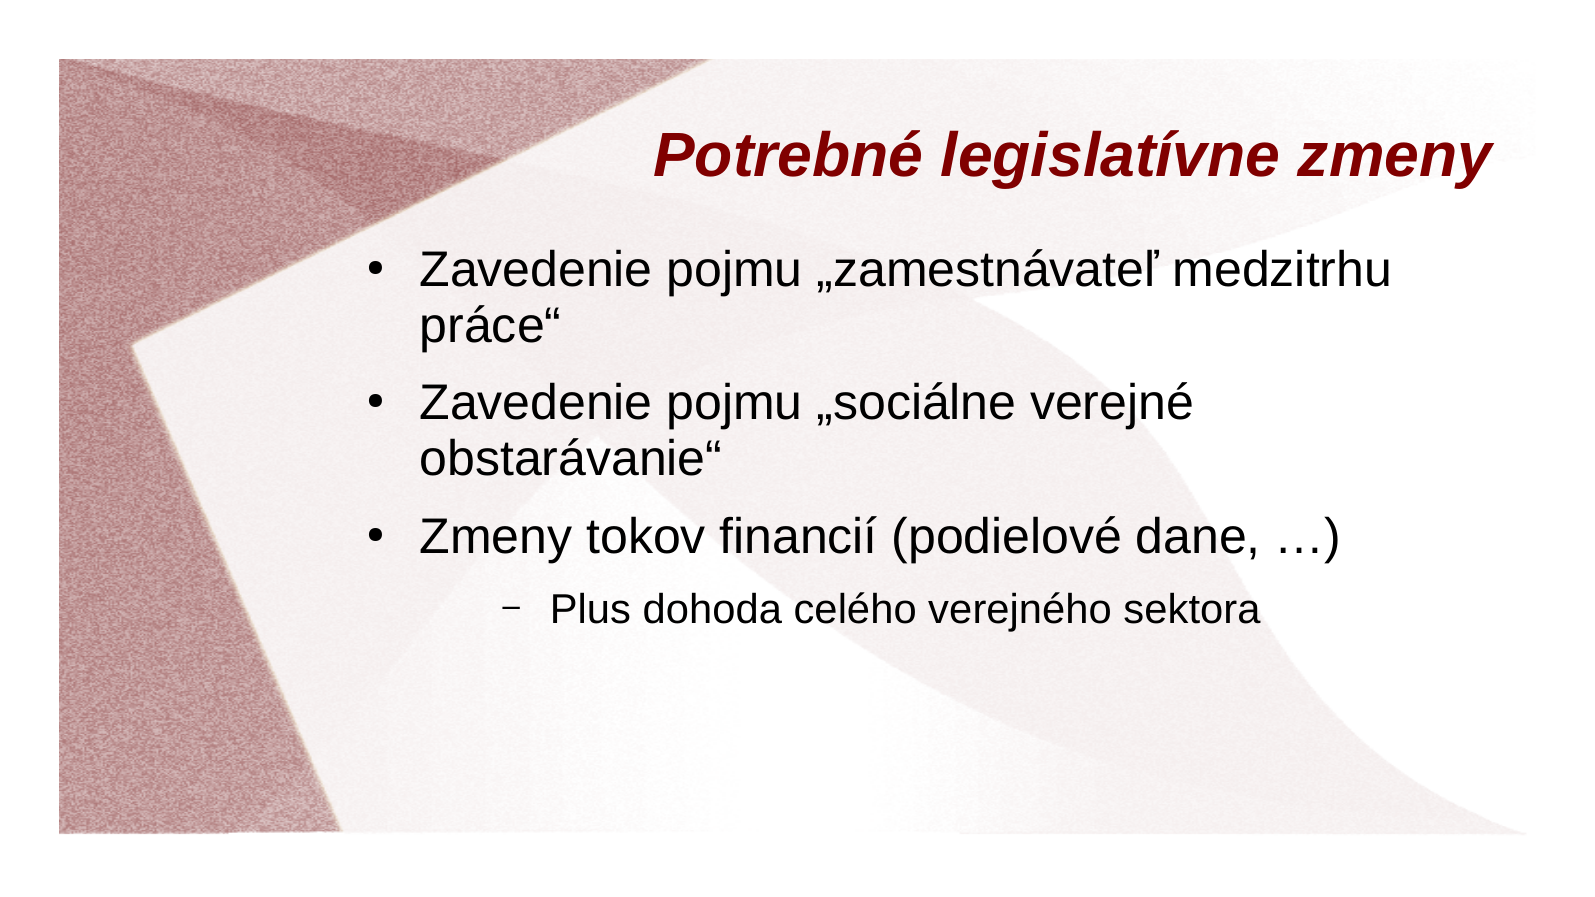

# Potrebné legislatívne zmeny
Zavedenie pojmu „zamestnávateľ medzitrhu práce“
Zavedenie pojmu „sociálne verejné obstarávanie“
Zmeny tokov financií (podielové dane, …)
Plus dohoda celého verejného sektora